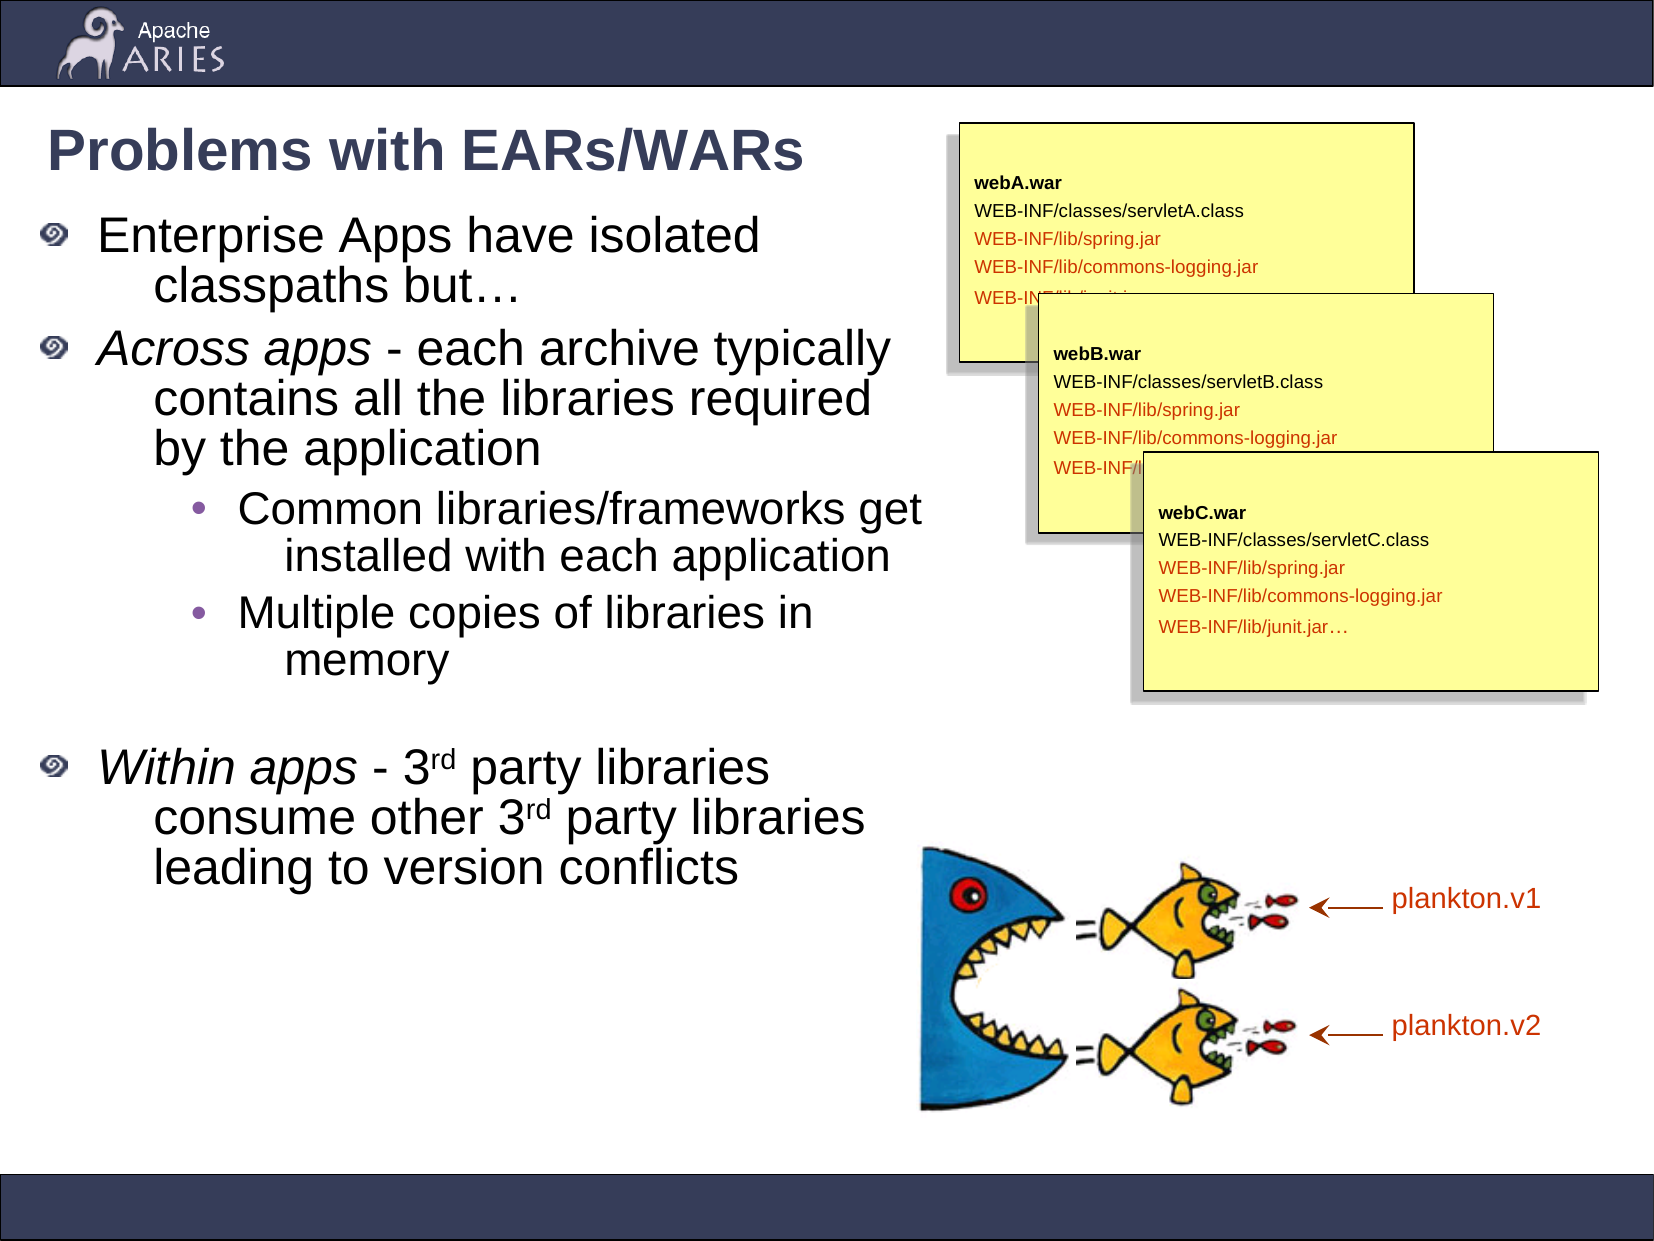

# Problems with EARs/WARs
webA.war
WEB-INF/classes/servletA.class
WEB-INF/lib/spring.jar
WEB-INF/lib/commons-logging.jar
WEB-INF/lib/junit.jar…
Enterprise Apps have isolated
classpaths but…
Across apps - each archive typically contains all the libraries required by the application
Common libraries/frameworks get installed with each application
Multiple copies of libraries in memory
Within apps - 3rd party libraries
consume other 3rd party libraries
leading to version conflicts
webB.war
WEB-INF/classes/servletB.class
WEB-INF/lib/spring.jar
WEB-INF/lib/commons-logging.jar
WEB-INF/lib/junit.jar…
webC.war
WEB-INF/classes/servletC.class
WEB-INF/lib/spring.jar
WEB-INF/lib/commons-logging.jar
WEB-INF/lib/junit.jar…
plankton.v1
plankton.v2
March12, 2010
QCon London 2010 Ian Robinson
13